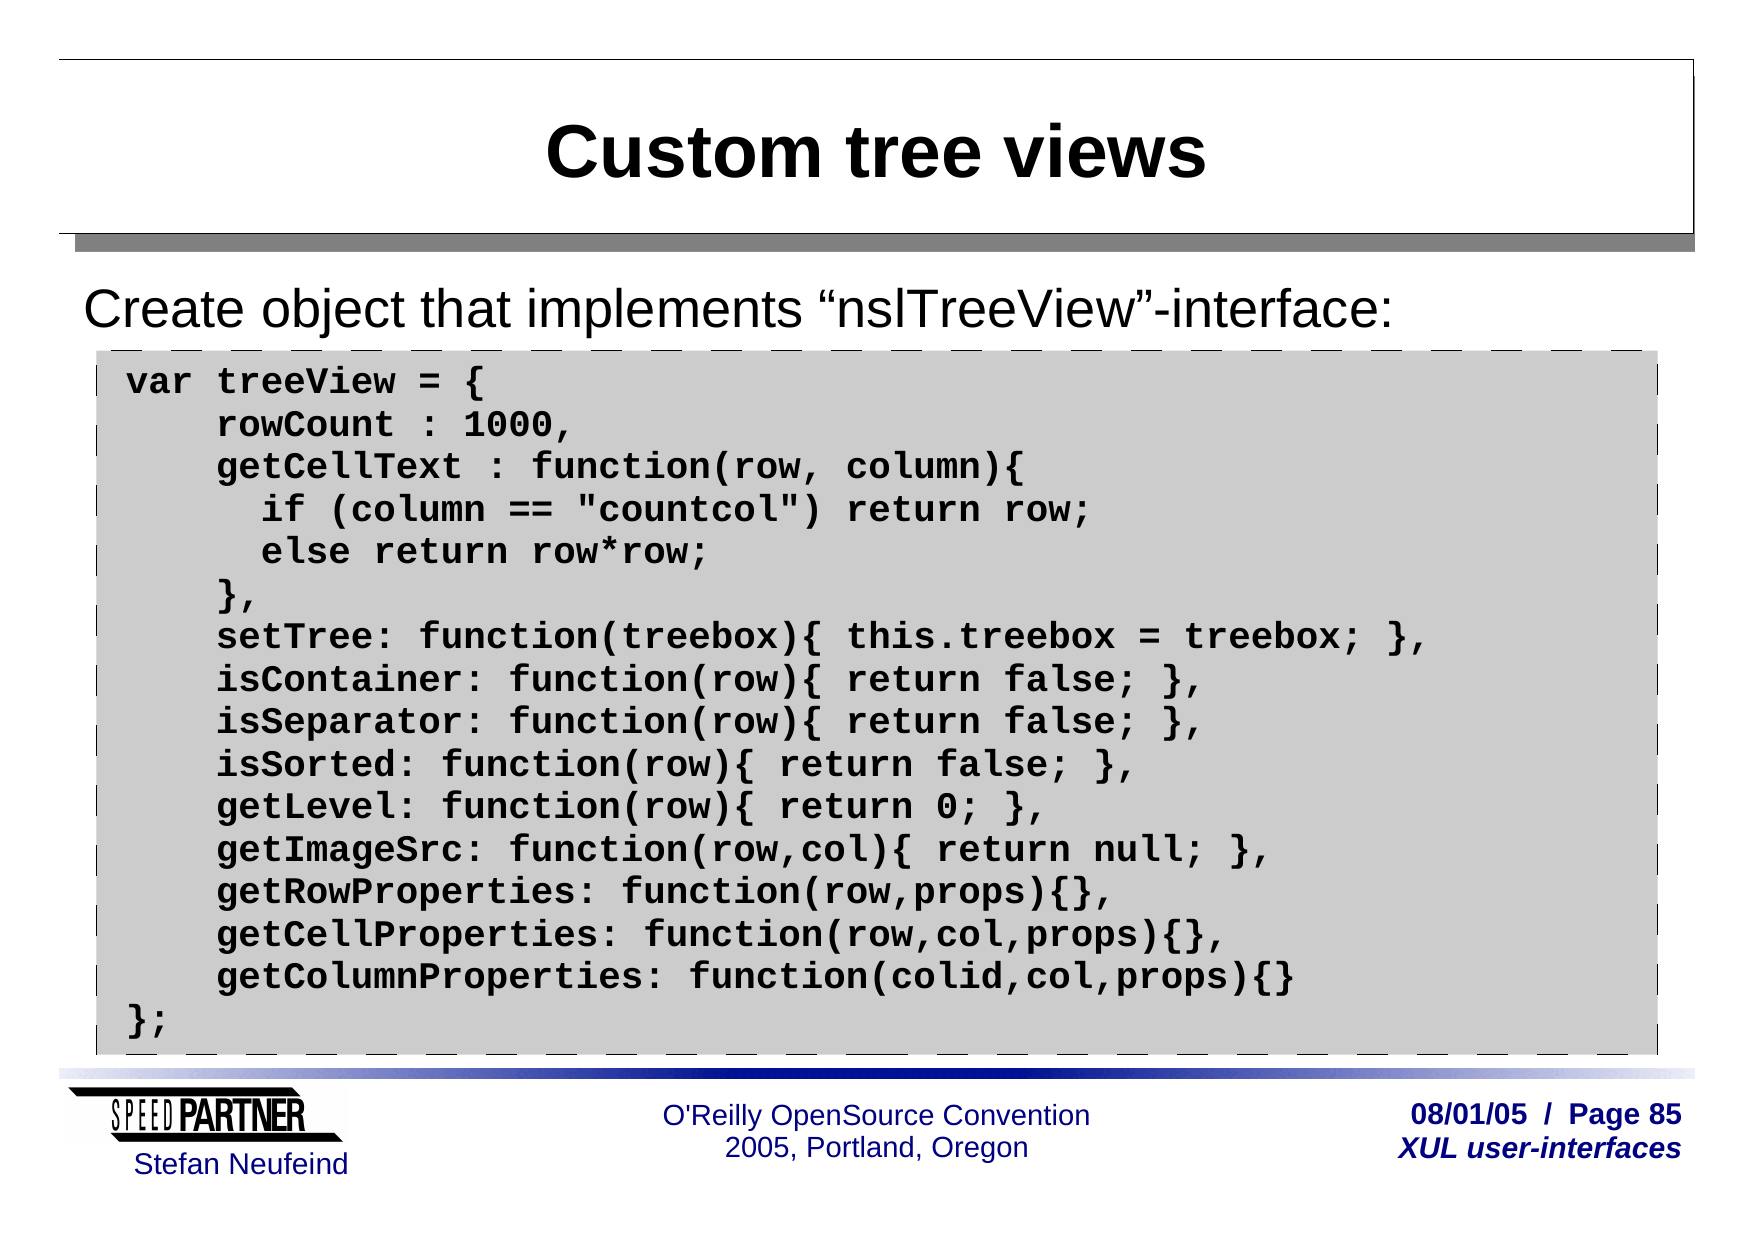

# Custom tree views
Create object that implements “nslTreeView”-interface:
var treeView = {
 rowCount : 1000,
 getCellText : function(row, column){
 if (column == "countcol") return row;
 else return row*row;
 },
 setTree: function(treebox){ this.treebox = treebox; },
 isContainer: function(row){ return false; },
 isSeparator: function(row){ return false; },
 isSorted: function(row){ return false; },
 getLevel: function(row){ return 0; },
 getImageSrc: function(row,col){ return null; },
 getRowProperties: function(row,props){},
 getCellProperties: function(row,col,props){},
 getColumnProperties: function(colid,col,props){}
};